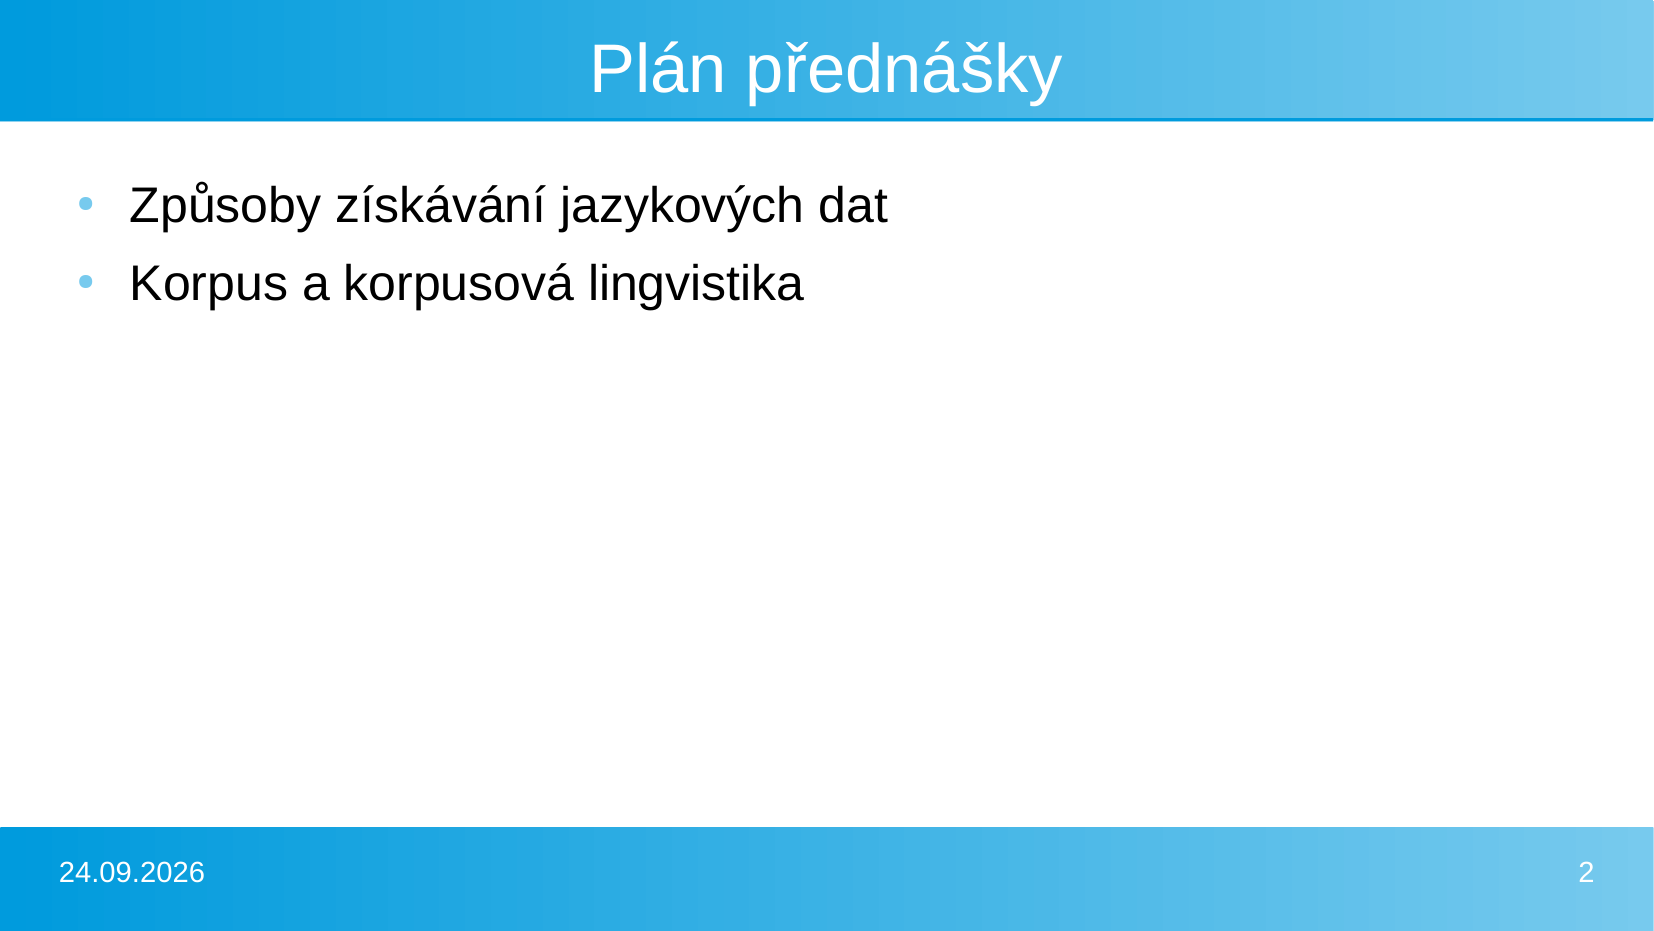

# Plán přednášky
Způsoby získávání jazykových dat
Korpus a korpusová lingvistika
2